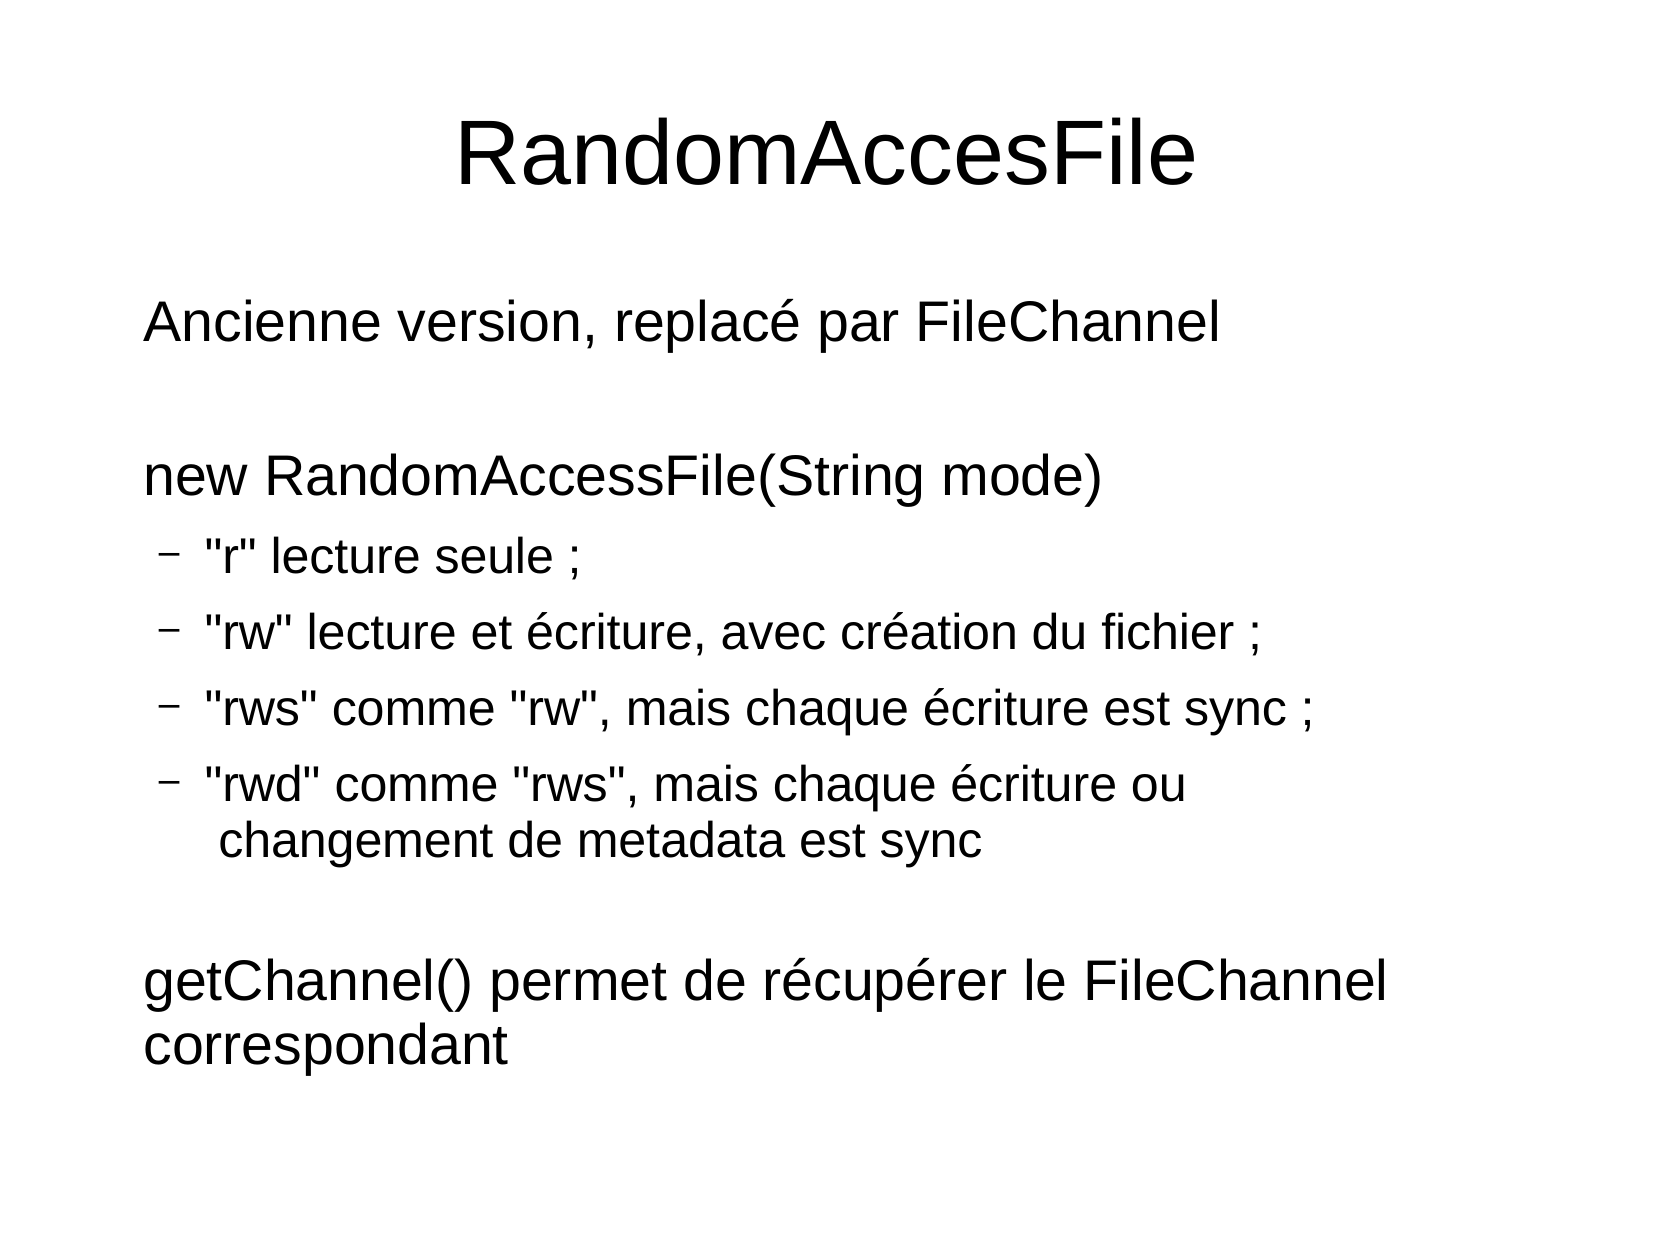

# RandomAccesFile
Ancienne version, replacé par FileChannel
new RandomAccessFile(String mode)
"r" lecture seule ;
"rw" lecture et écriture, avec création du fichier ;
"rws" comme "rw", mais chaque écriture est sync ;
"rwd" comme "rws", mais chaque écriture ou
 changement de metadata est sync
getChannel() permet de récupérer le FileChannel correspondant